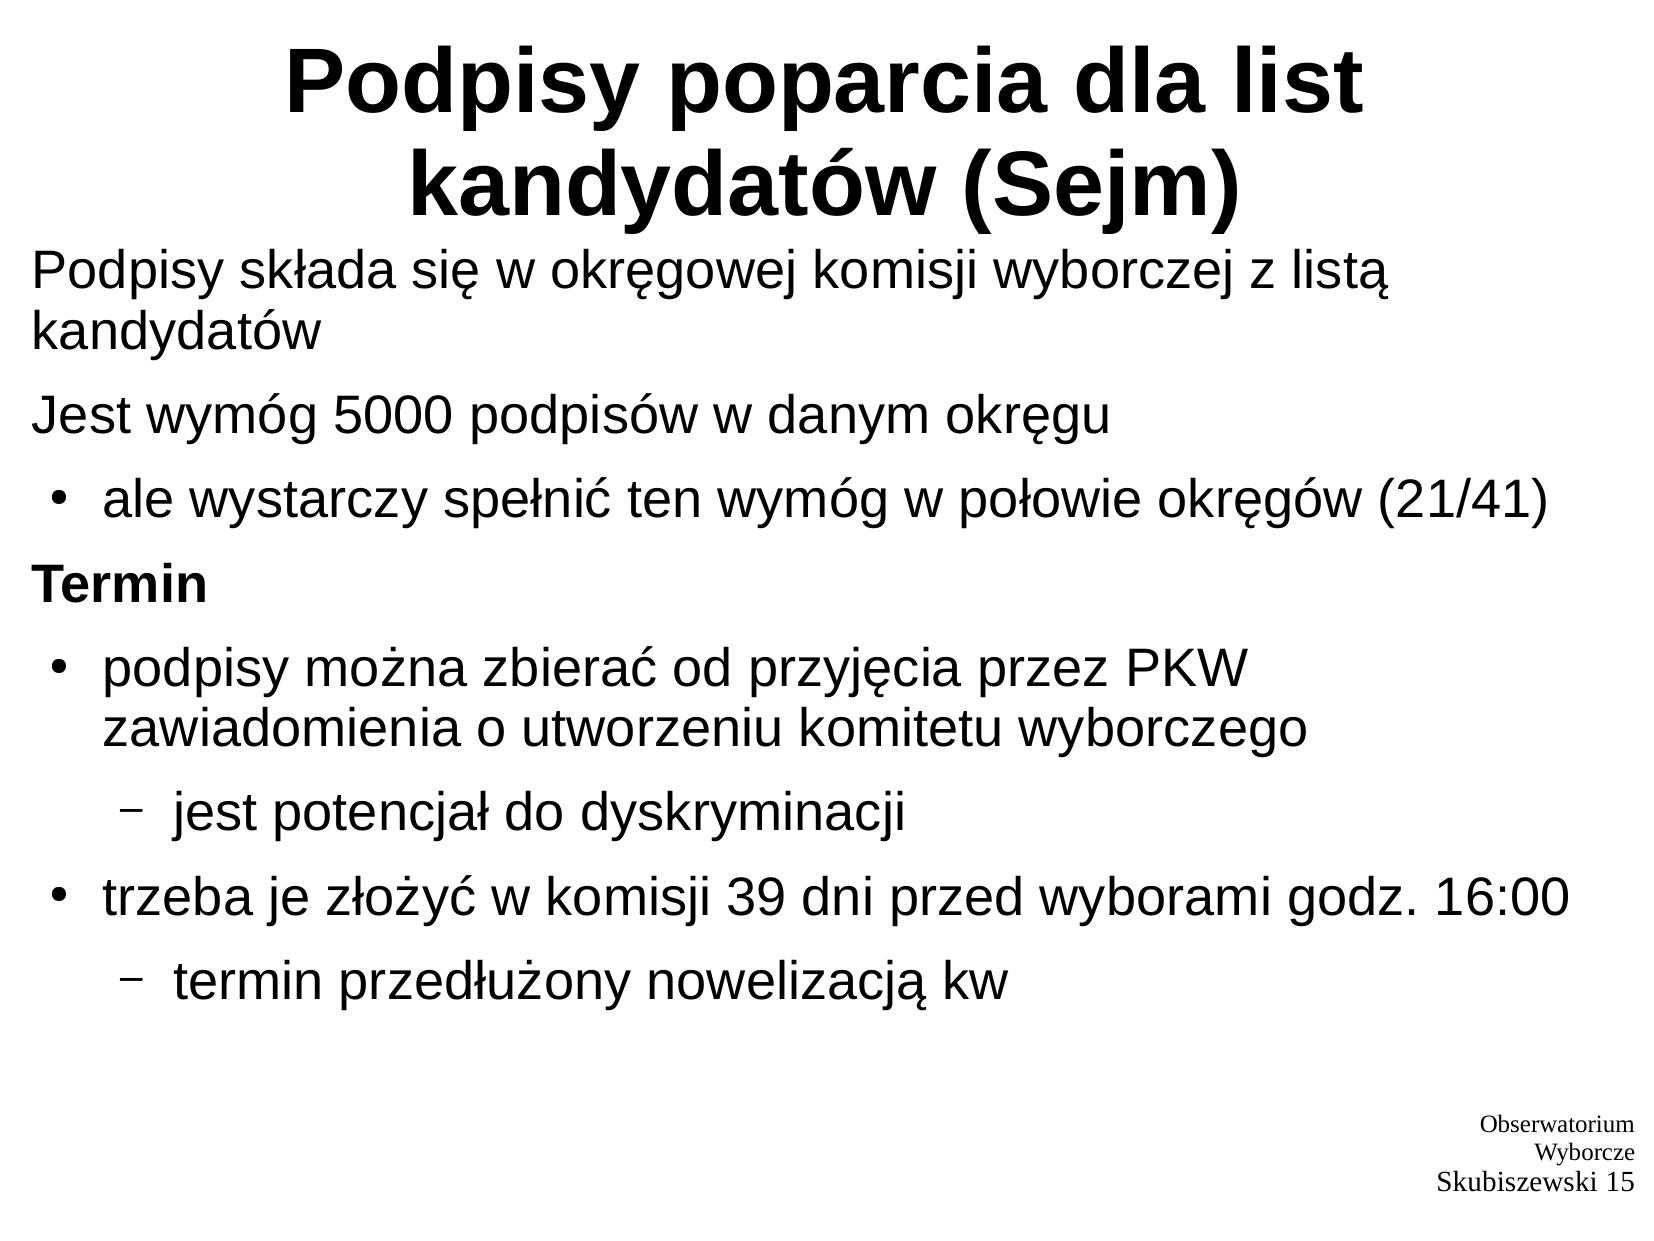

# Podpisy poparcia dla list kandydatów (Sejm)
Podpisy składa się w okręgowej komisji wyborczej z listą kandydatów
Jest wymóg 5000 podpisów w danym okręgu
ale wystarczy spełnić ten wymóg w połowie okręgów (21/41)
Termin
podpisy można zbierać od przyjęcia przez PKW zawiadomienia o utworzeniu komitetu wyborczego
jest potencjał do dyskryminacji
trzeba je złożyć w komisji 39 dni przed wyborami godz. 16:00
termin przedłużony nowelizacją kw
15